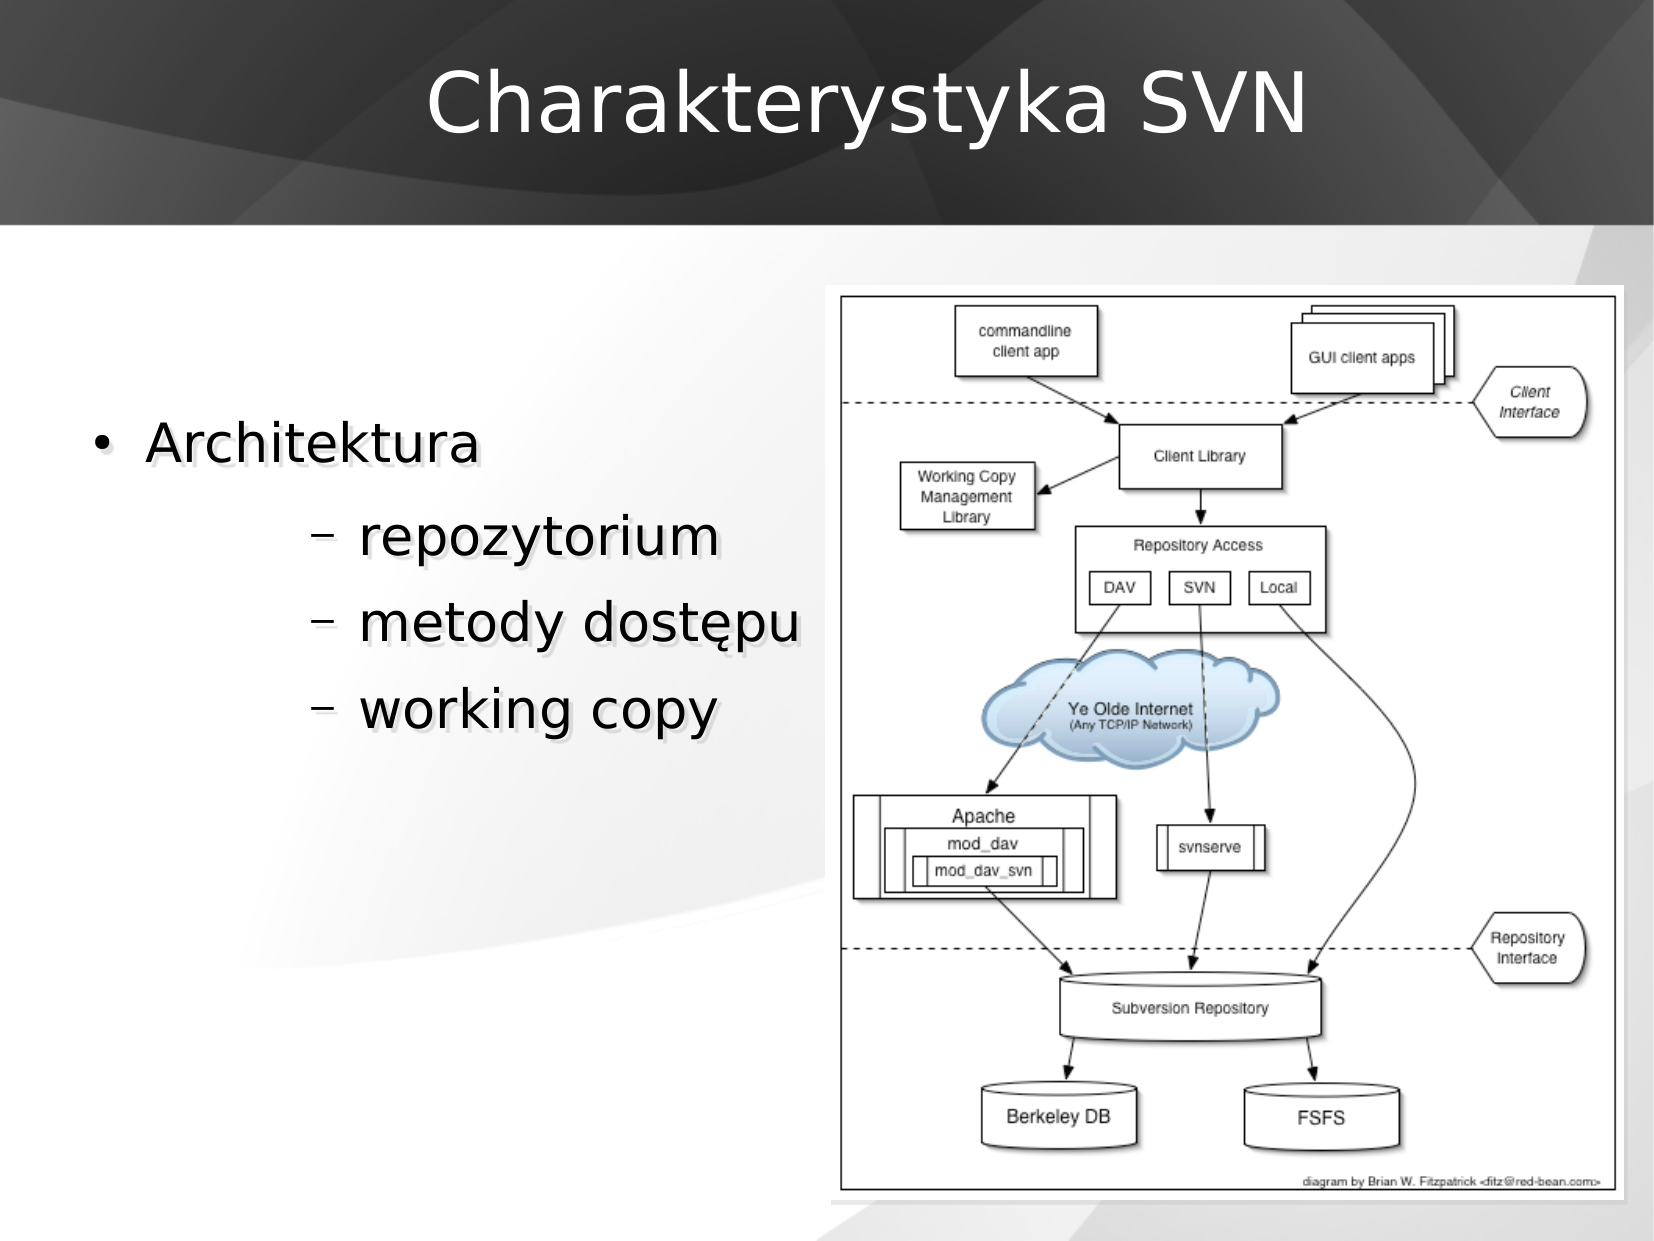

# Charakterystyka SVN
Architektura
repozytorium
metody dostępu
working copy